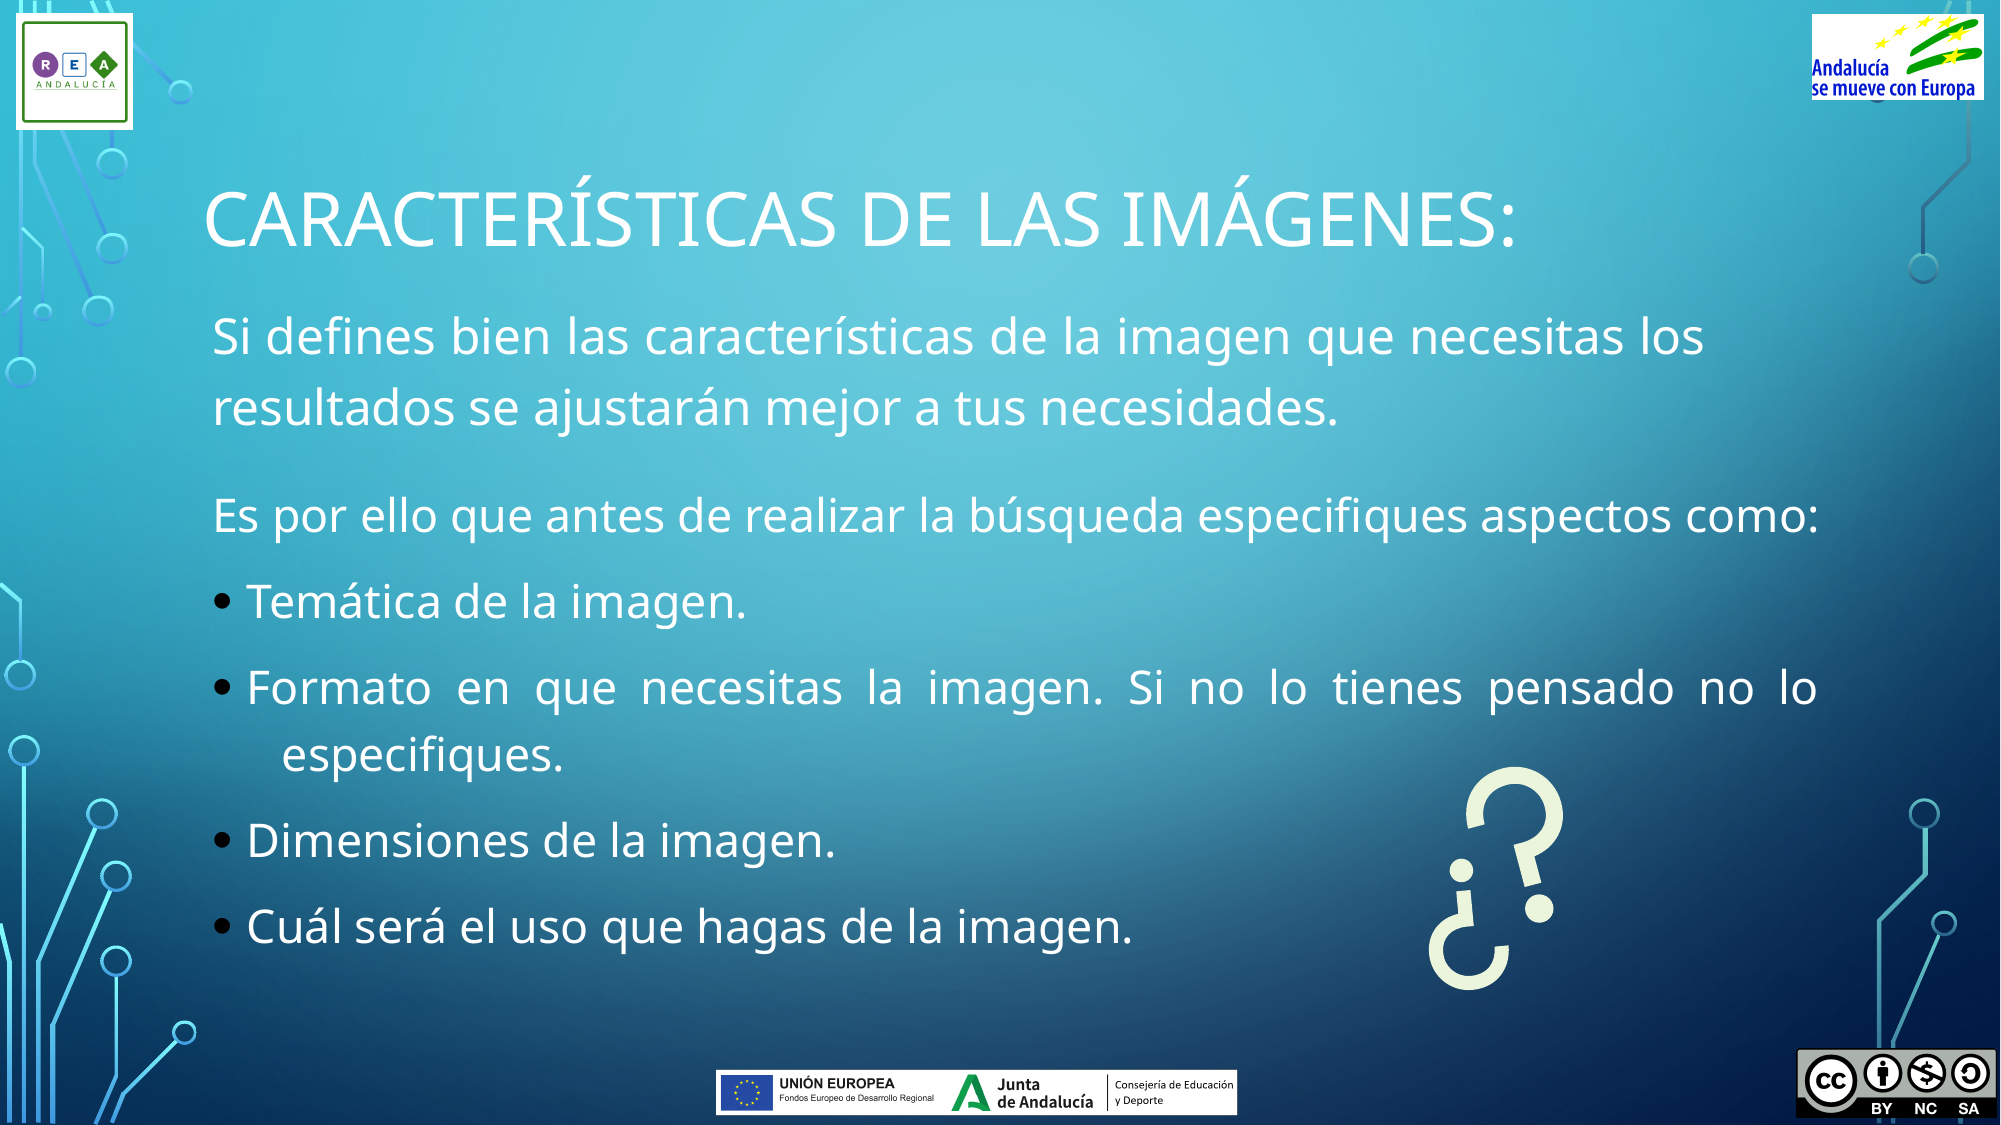

# Características de las imágenes:
Si defines bien las características de la imagen que necesitas los resultados se ajustarán mejor a tus necesidades.
Es por ello que antes de realizar la búsqueda especifiques aspectos como:
Temática de la imagen.
Formato en que necesitas la imagen. Si no lo tienes pensado no lo especifiques.
Dimensiones de la imagen.
Cuál será el uso que hagas de la imagen.